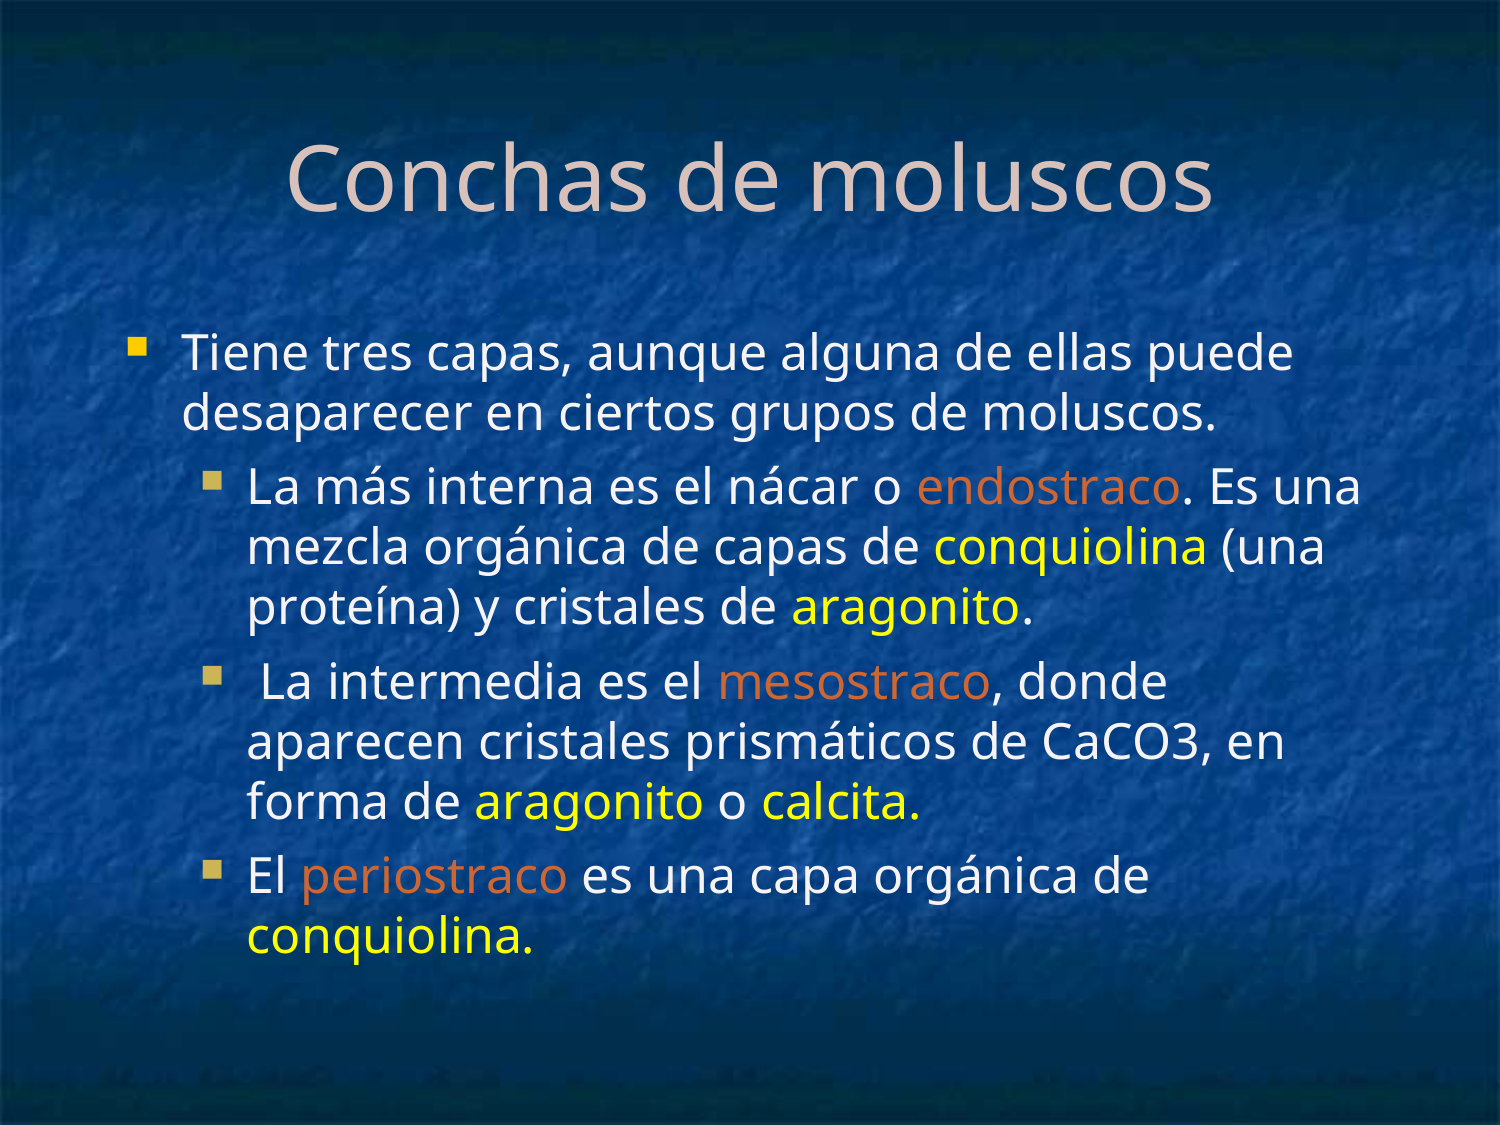

# Conchas de moluscos
Tiene tres capas, aunque alguna de ellas puede desaparecer en ciertos grupos de moluscos.
La más interna es el nácar o endostraco. Es una mezcla orgánica de capas de conquiolina (una proteína) y cristales de aragonito.
 La intermedia es el mesostraco, donde aparecen cristales prismáticos de CaCO3, en forma de aragonito o calcita.
El periostraco es una capa orgánica de conquiolina.